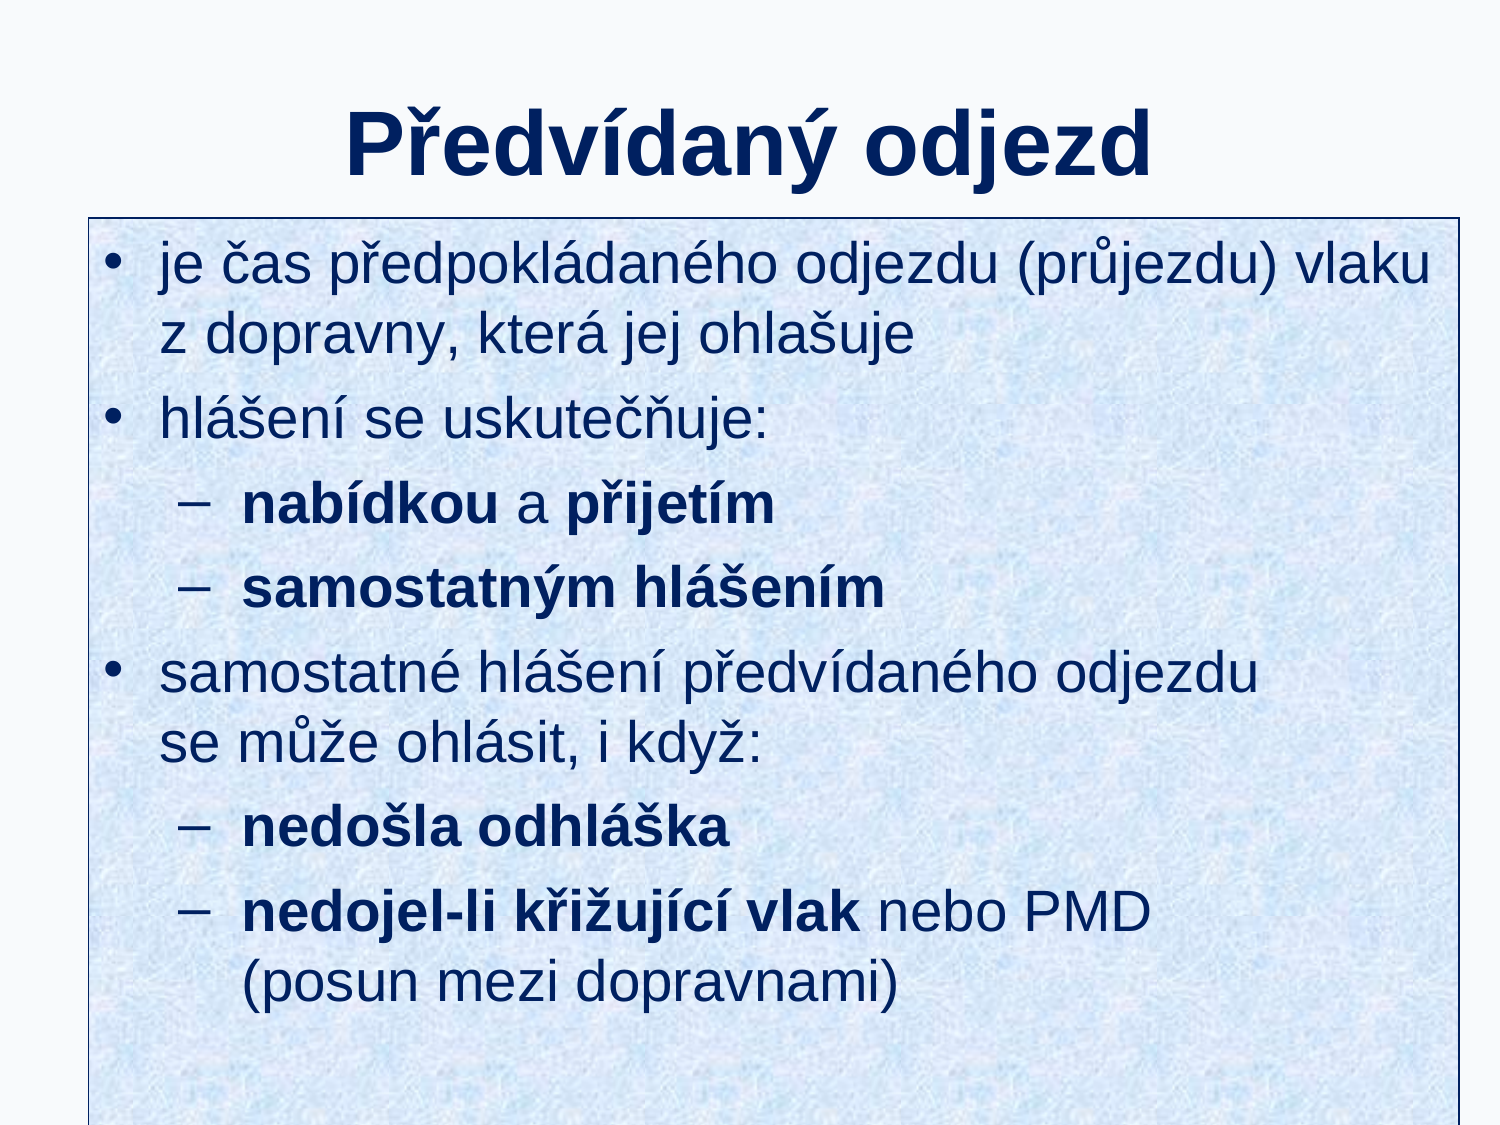

# Předvídaný odjezd
je čas předpokládaného odjezdu (průjezdu) vlaku z dopravny, která jej ohlašuje
hlášení se uskutečňuje:
 nabídkou a přijetím
 samostatným hlášením
samostatné hlášení předvídaného odjezdu
se může ohlásit, i když:
 nedošla odhláška
 nedojel-li křižující vlak nebo PMD
 (posun mezi dopravnami)